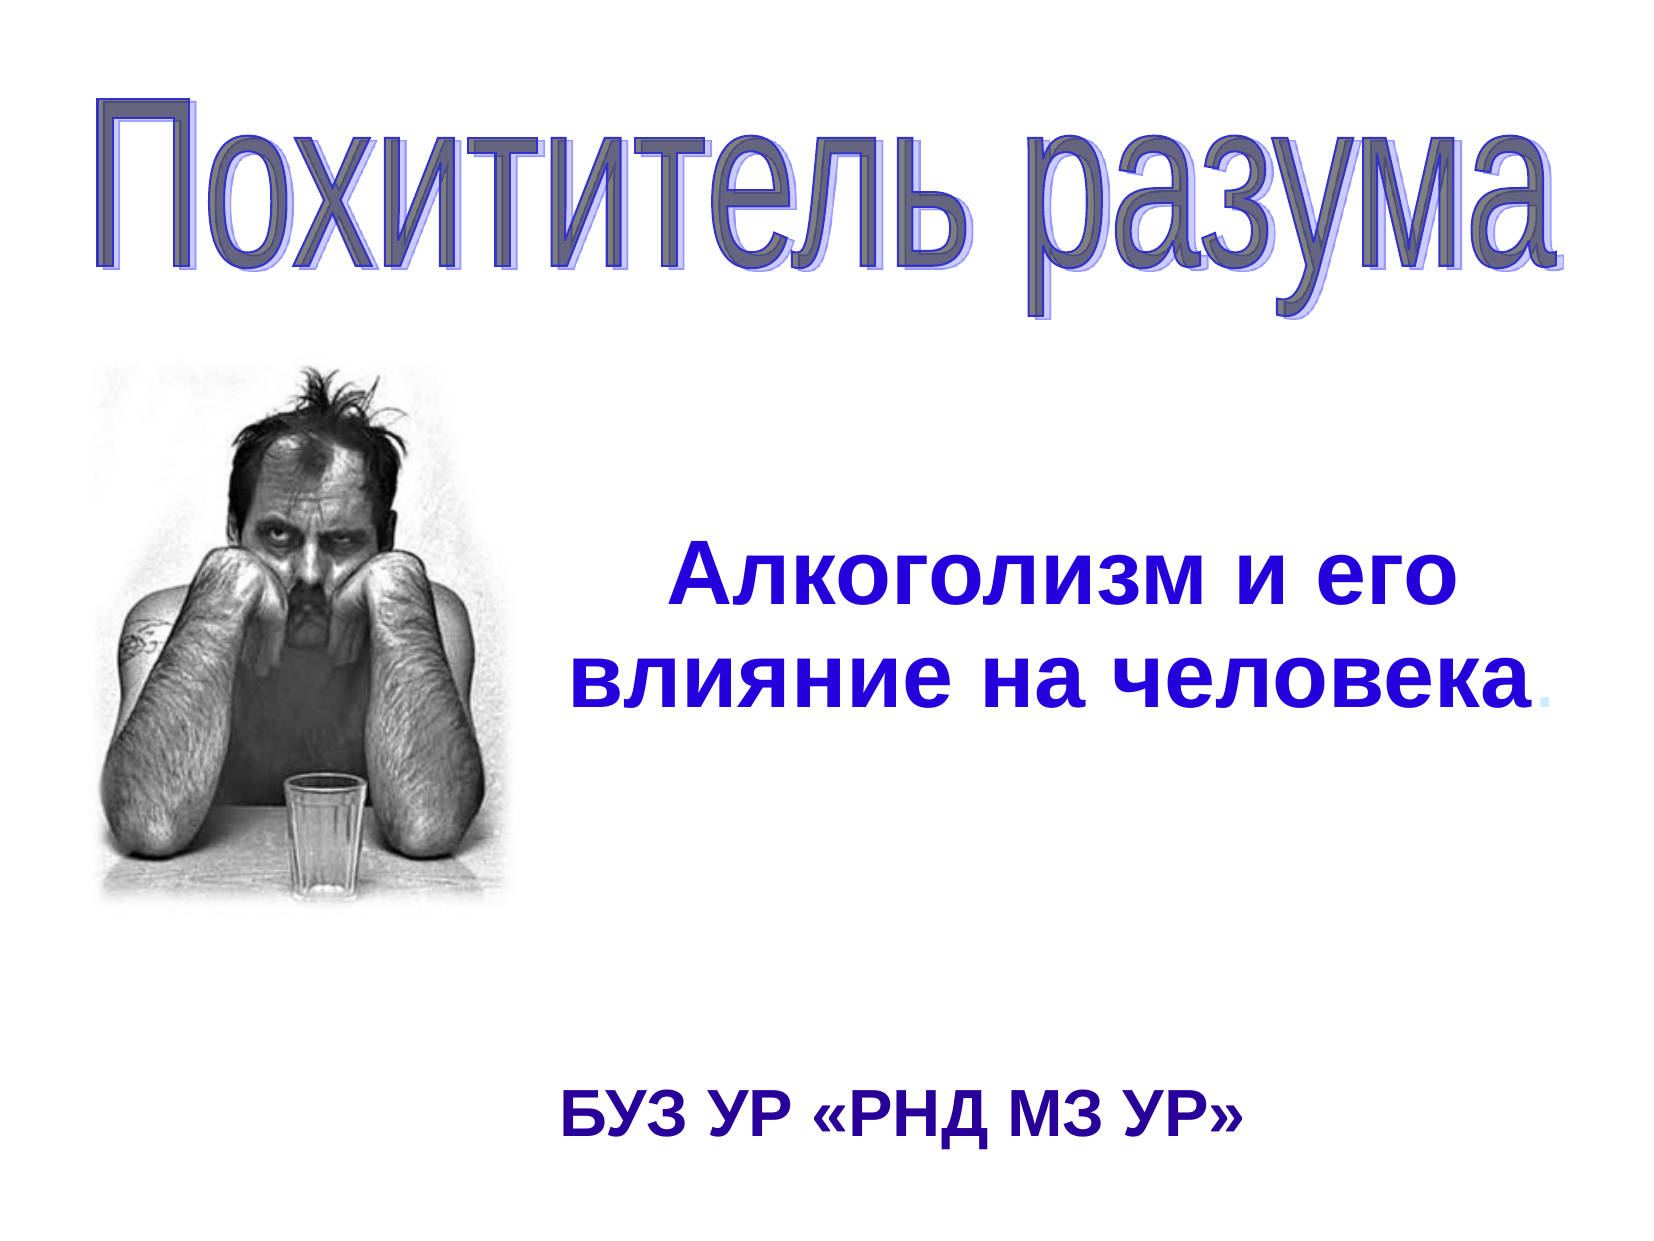

Похититель разума
# Алкоголизм и его влияние на человека.
БУЗ УР «РНД МЗ УР»